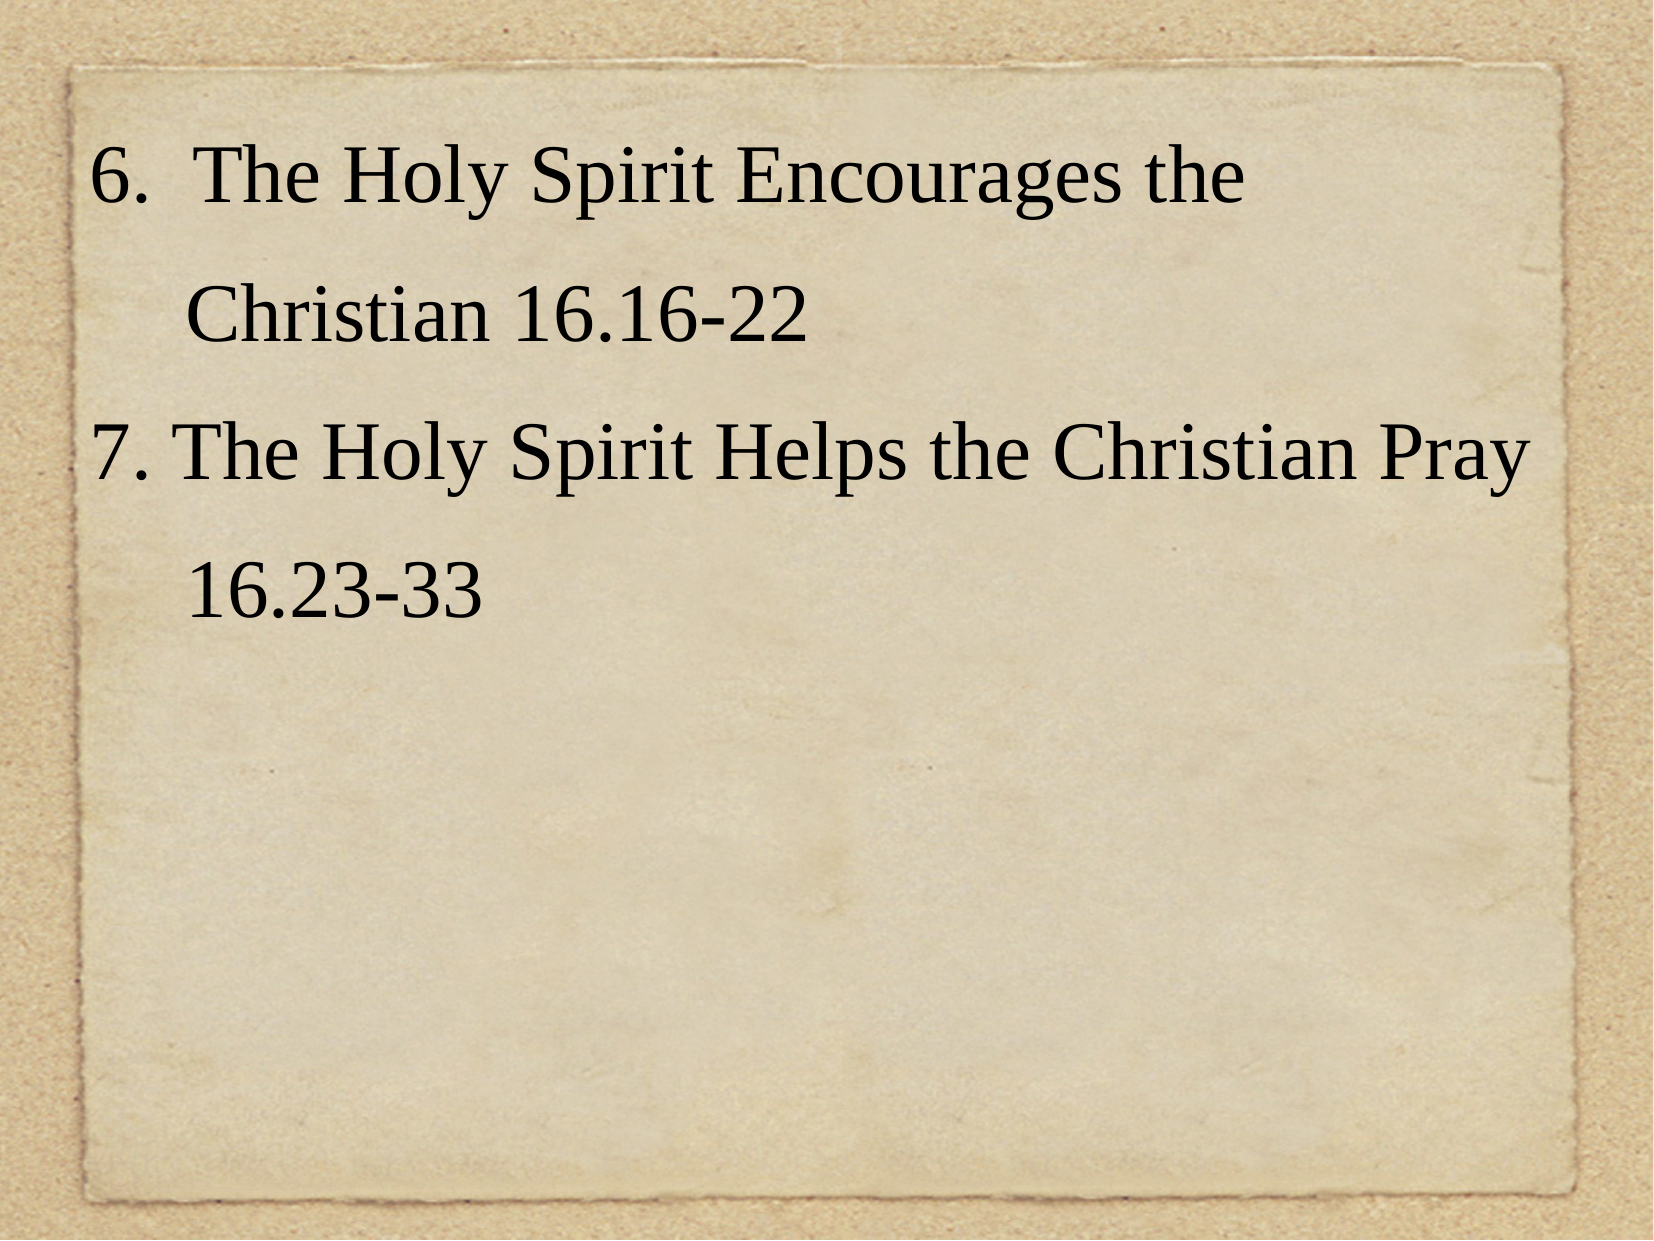

6. The Holy Spirit Encourages the 					 Christian 16.16-22
7. The Holy Spirit Helps the Christian Pray 	 16.23-33